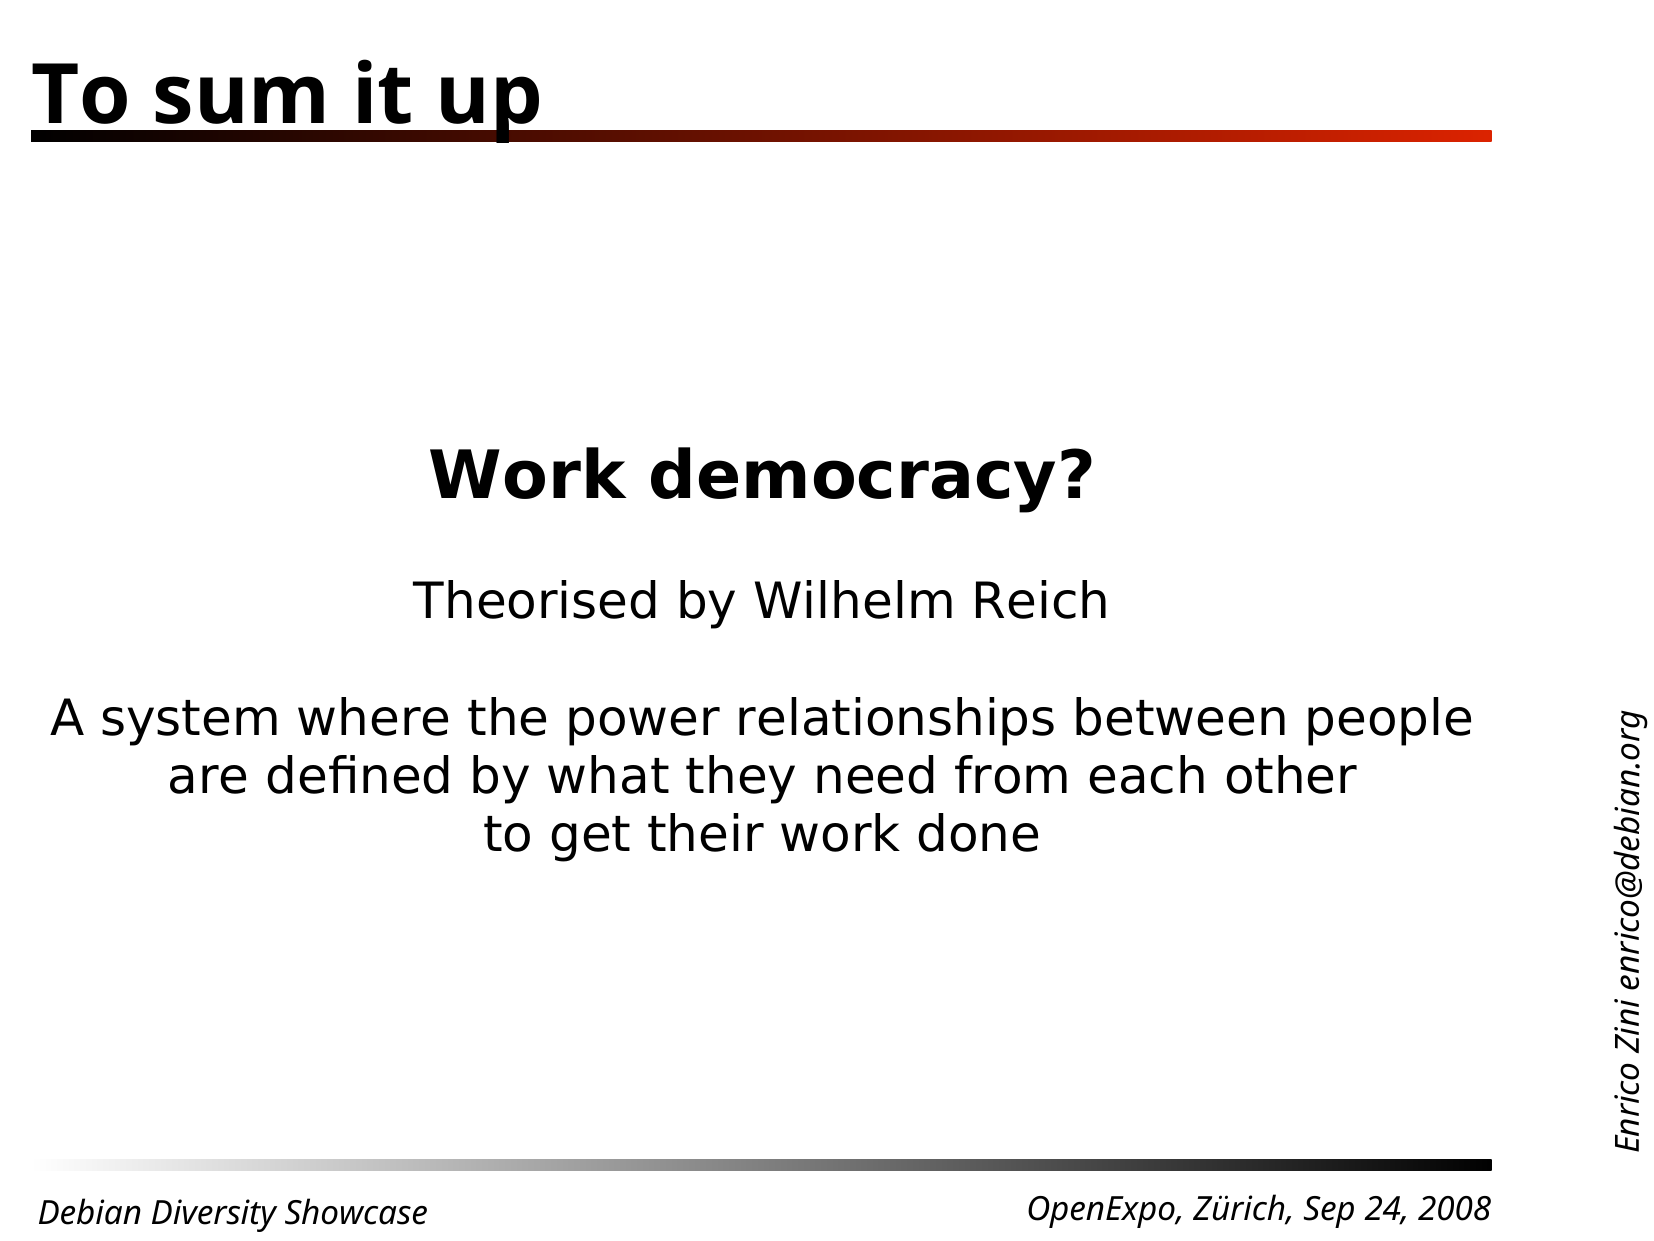

To sum it up
Work democracy?
Theorised by Wilhelm Reich
A system where the power relationships between people
are defined by what they need from each other
to get their work done